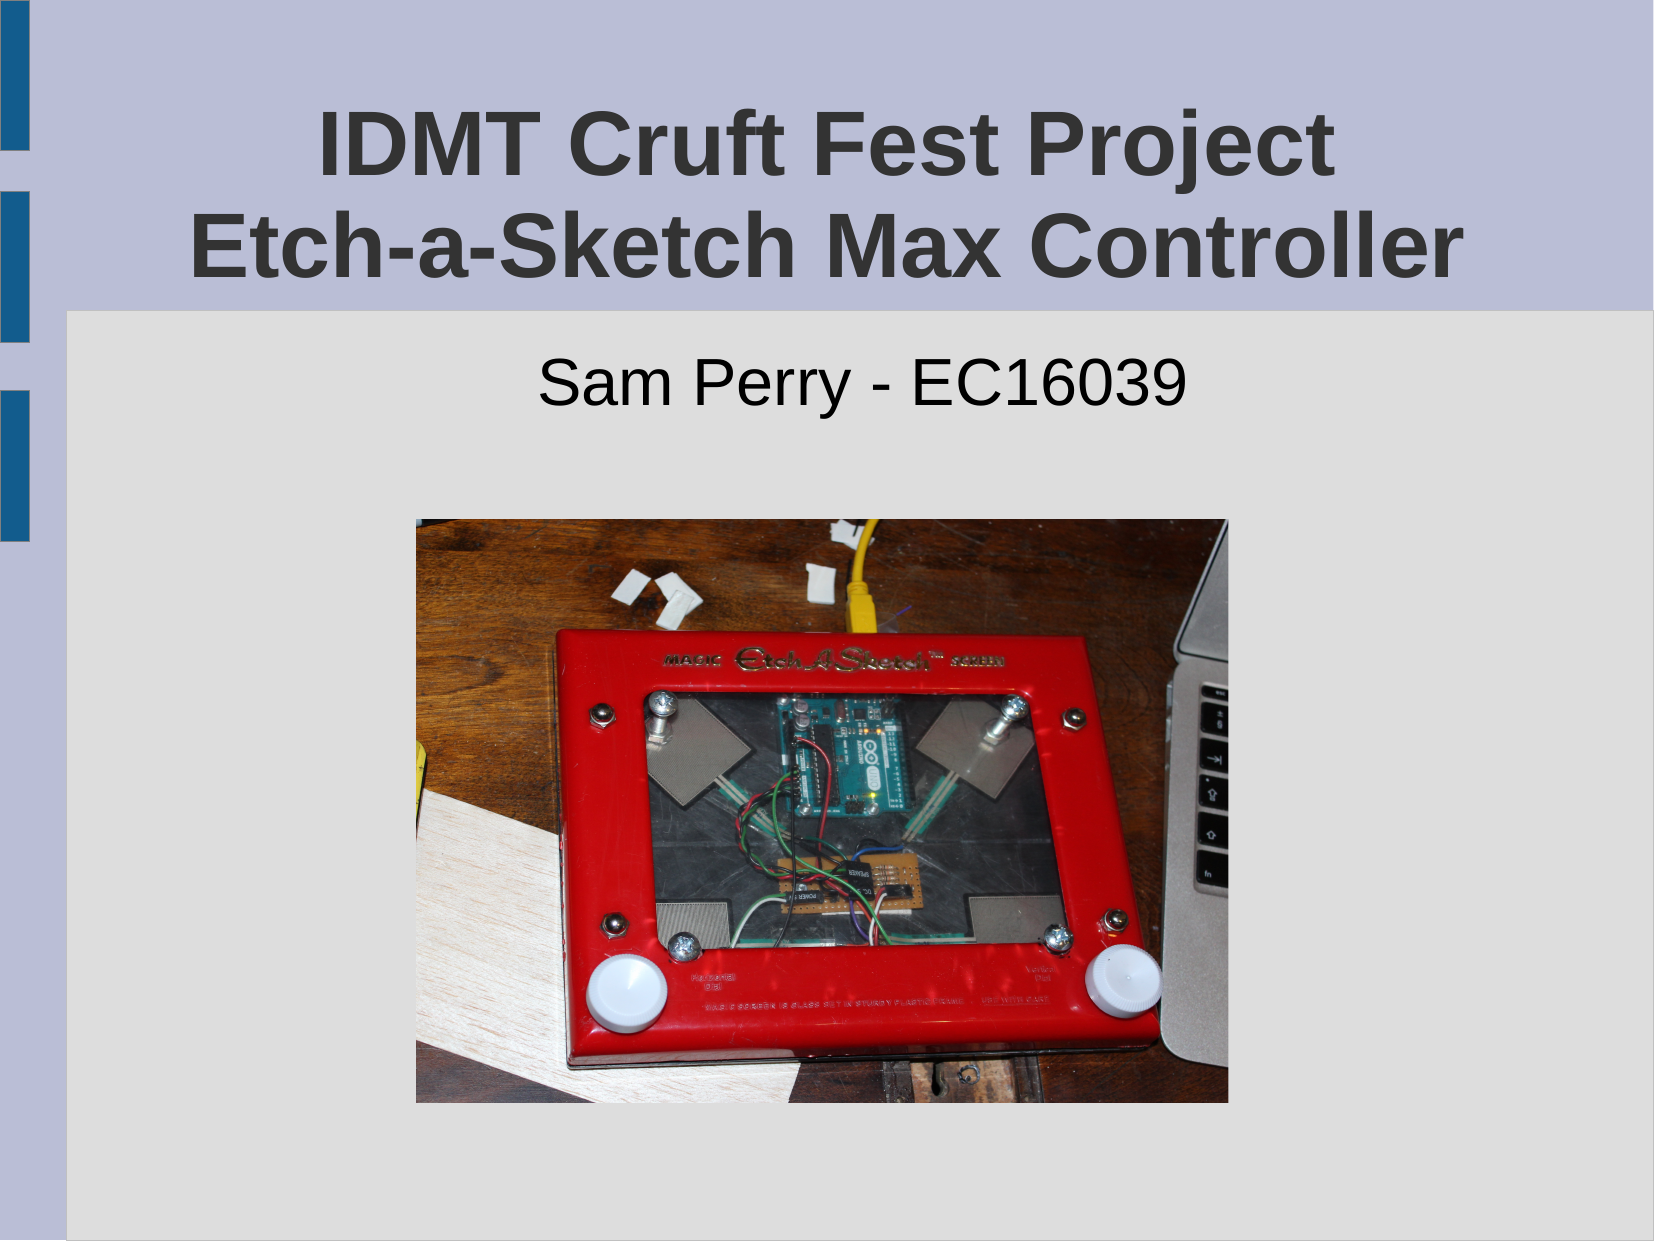

# IDMT Cruft Fest Project Etch-a-Sketch Max Controller
Sam Perry - EC16039